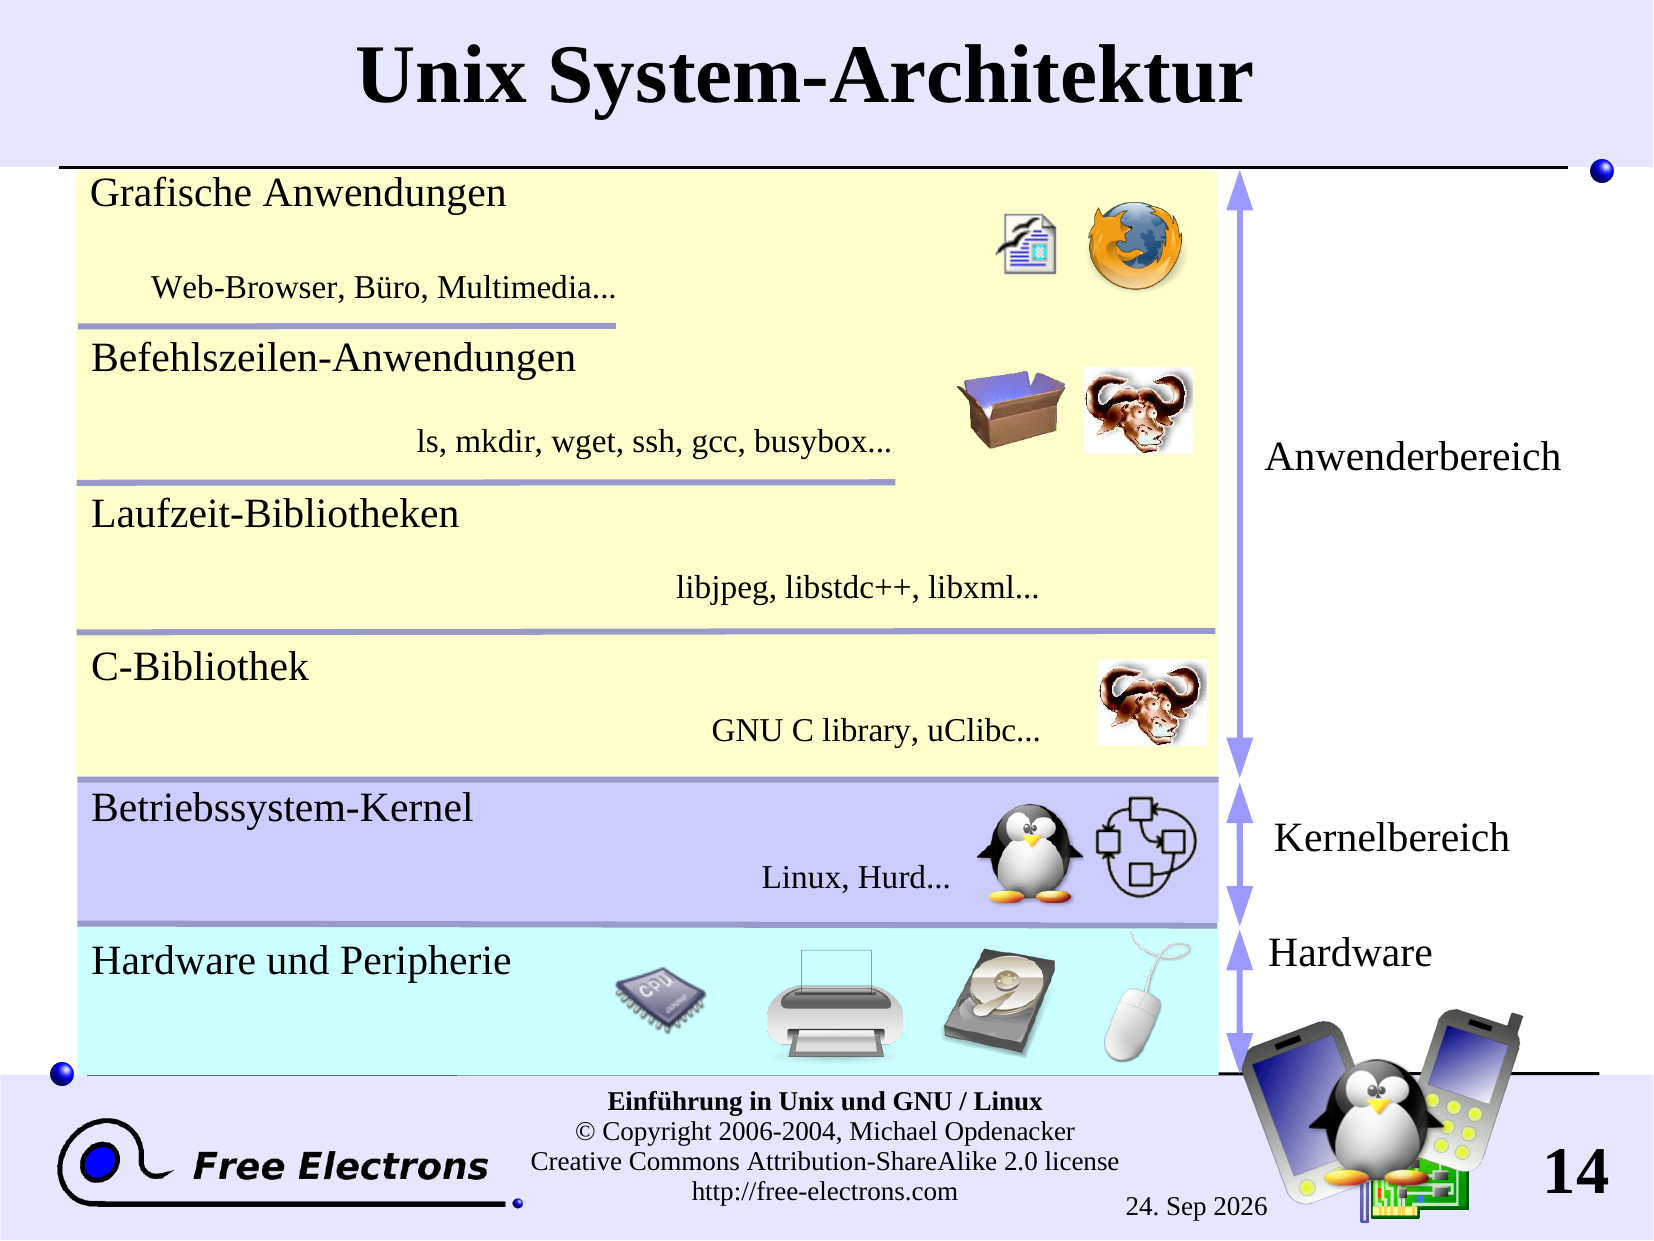

# Unix System-Architektur
Grafische Anwendungen
Web-Browser, Büro, Multimedia...
Befehlszeilen-Anwendungen
ls, mkdir, wget, ssh, gcc, busybox...
Anwenderbereich
Laufzeit-Bibliotheken
libjpeg, libstdc++, libxml...
C-Bibliothek
GNU C library, uClibc...
Betriebssystem-Kernel
Kernelbereich
Linux, Hurd...
Hardware
Hardware und Peripherie